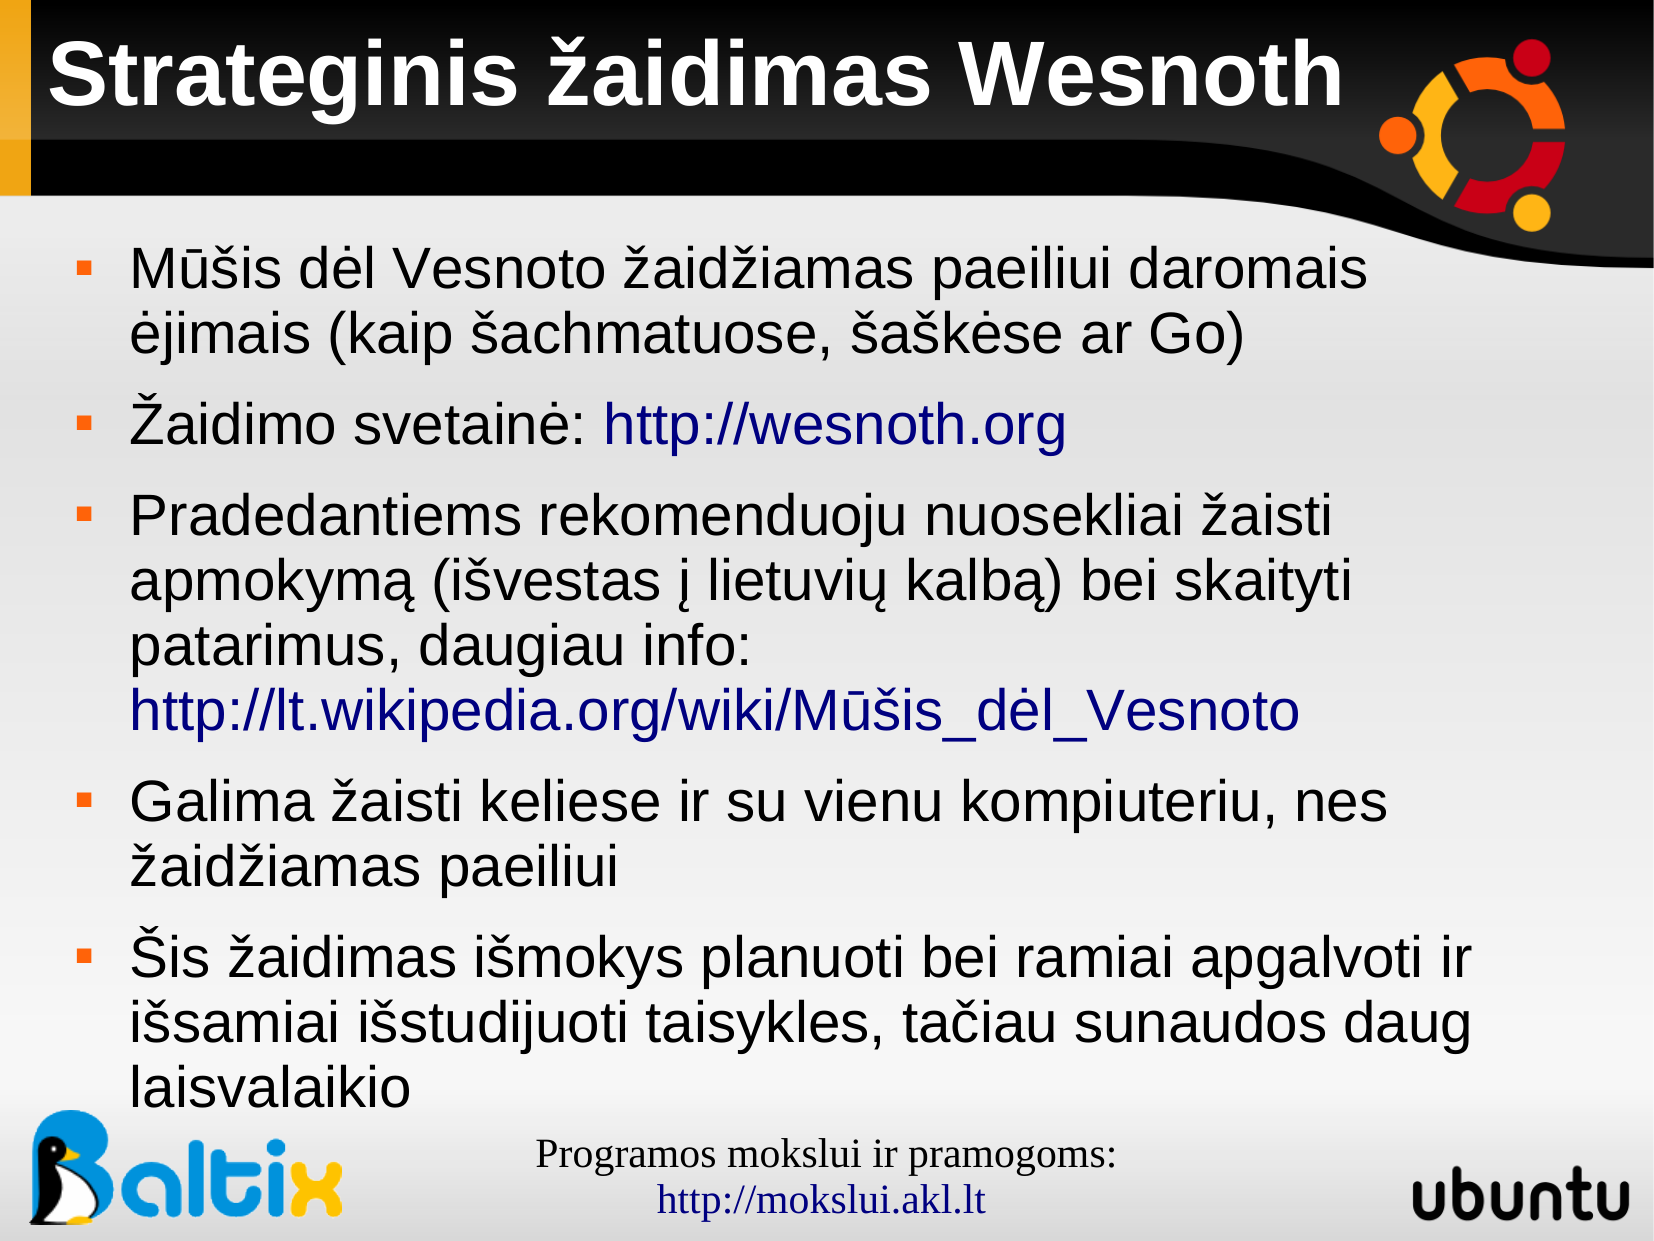

# Strateginis žaidimas Wesnoth
Mūšis dėl Vesnoto žaidžiamas paeiliui daromais ėjimais (kaip šachmatuose, šaškėse ar Go)
Žaidimo svetainė: http://wesnoth.org
Pradedantiems rekomenduoju nuosekliai žaisti apmokymą (išvestas į lietuvių kalbą) bei skaityti patarimus, daugiau info: http://lt.wikipedia.org/wiki/Mūšis_dėl_Vesnoto
Galima žaisti keliese ir su vienu kompiuteriu, nes žaidžiamas paeiliui
Šis žaidimas išmokys planuoti bei ramiai apgalvoti ir išsamiai išstudijuoti taisykles, tačiau sunaudos daug laisvalaikio